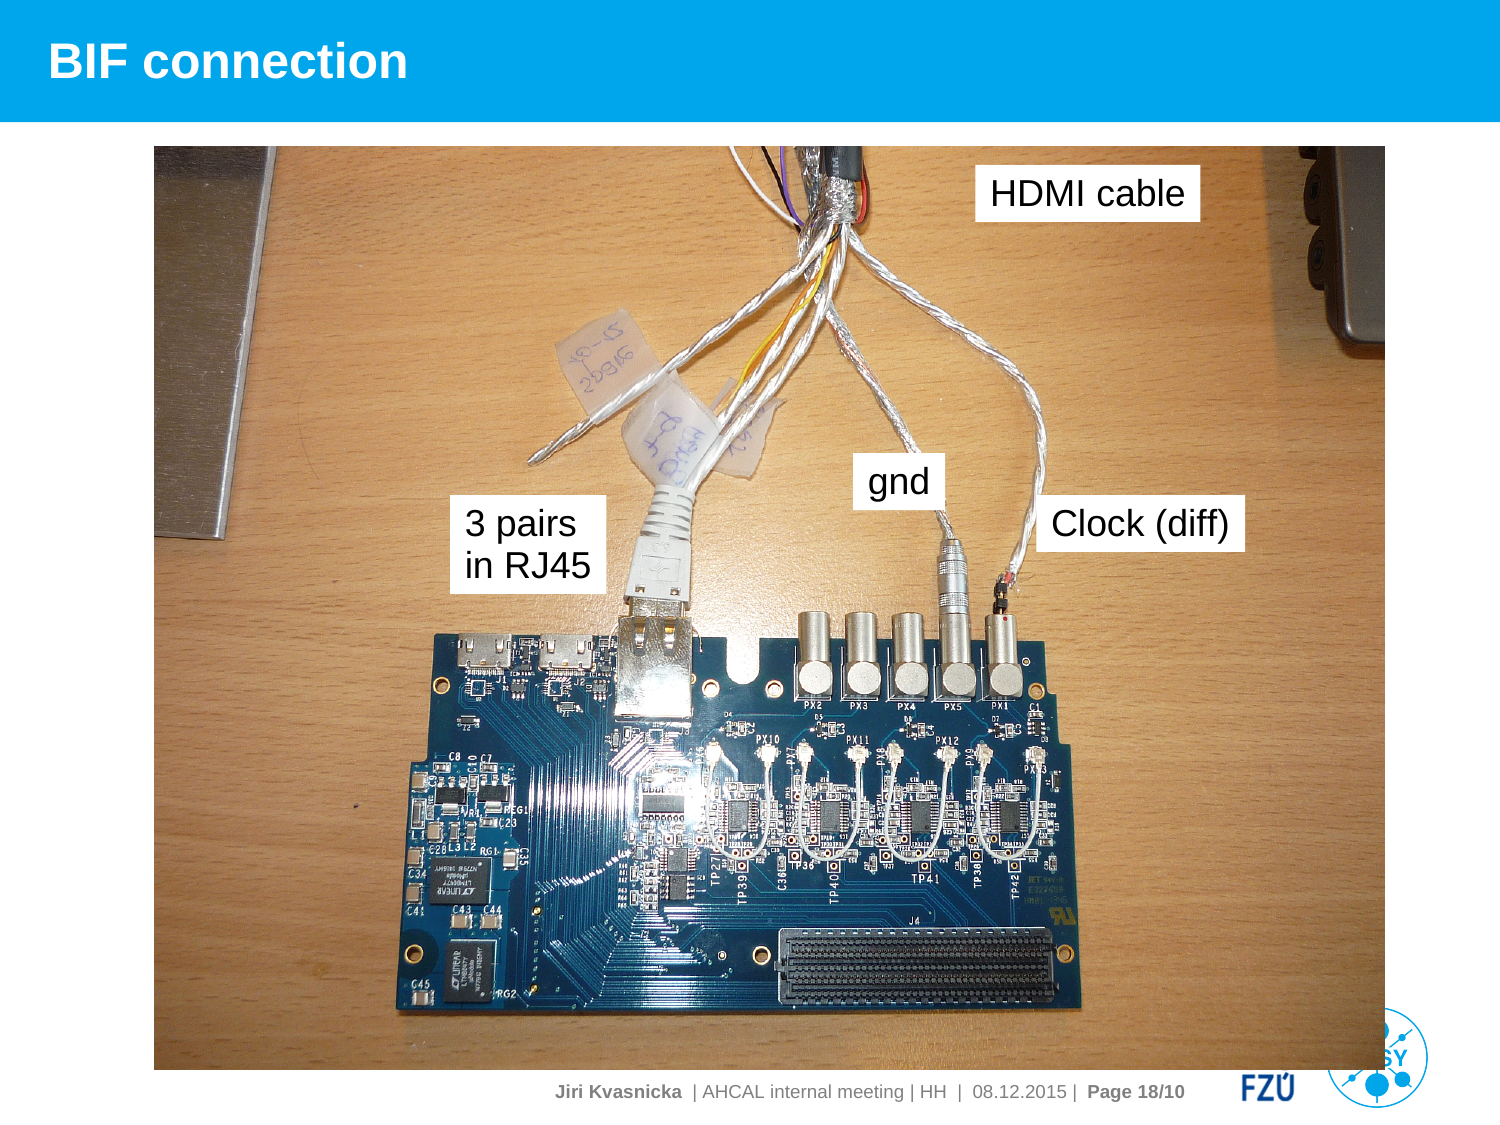

# BIF connection
HDMI cable
gnd
3 pairs
in RJ45
Clock (diff)